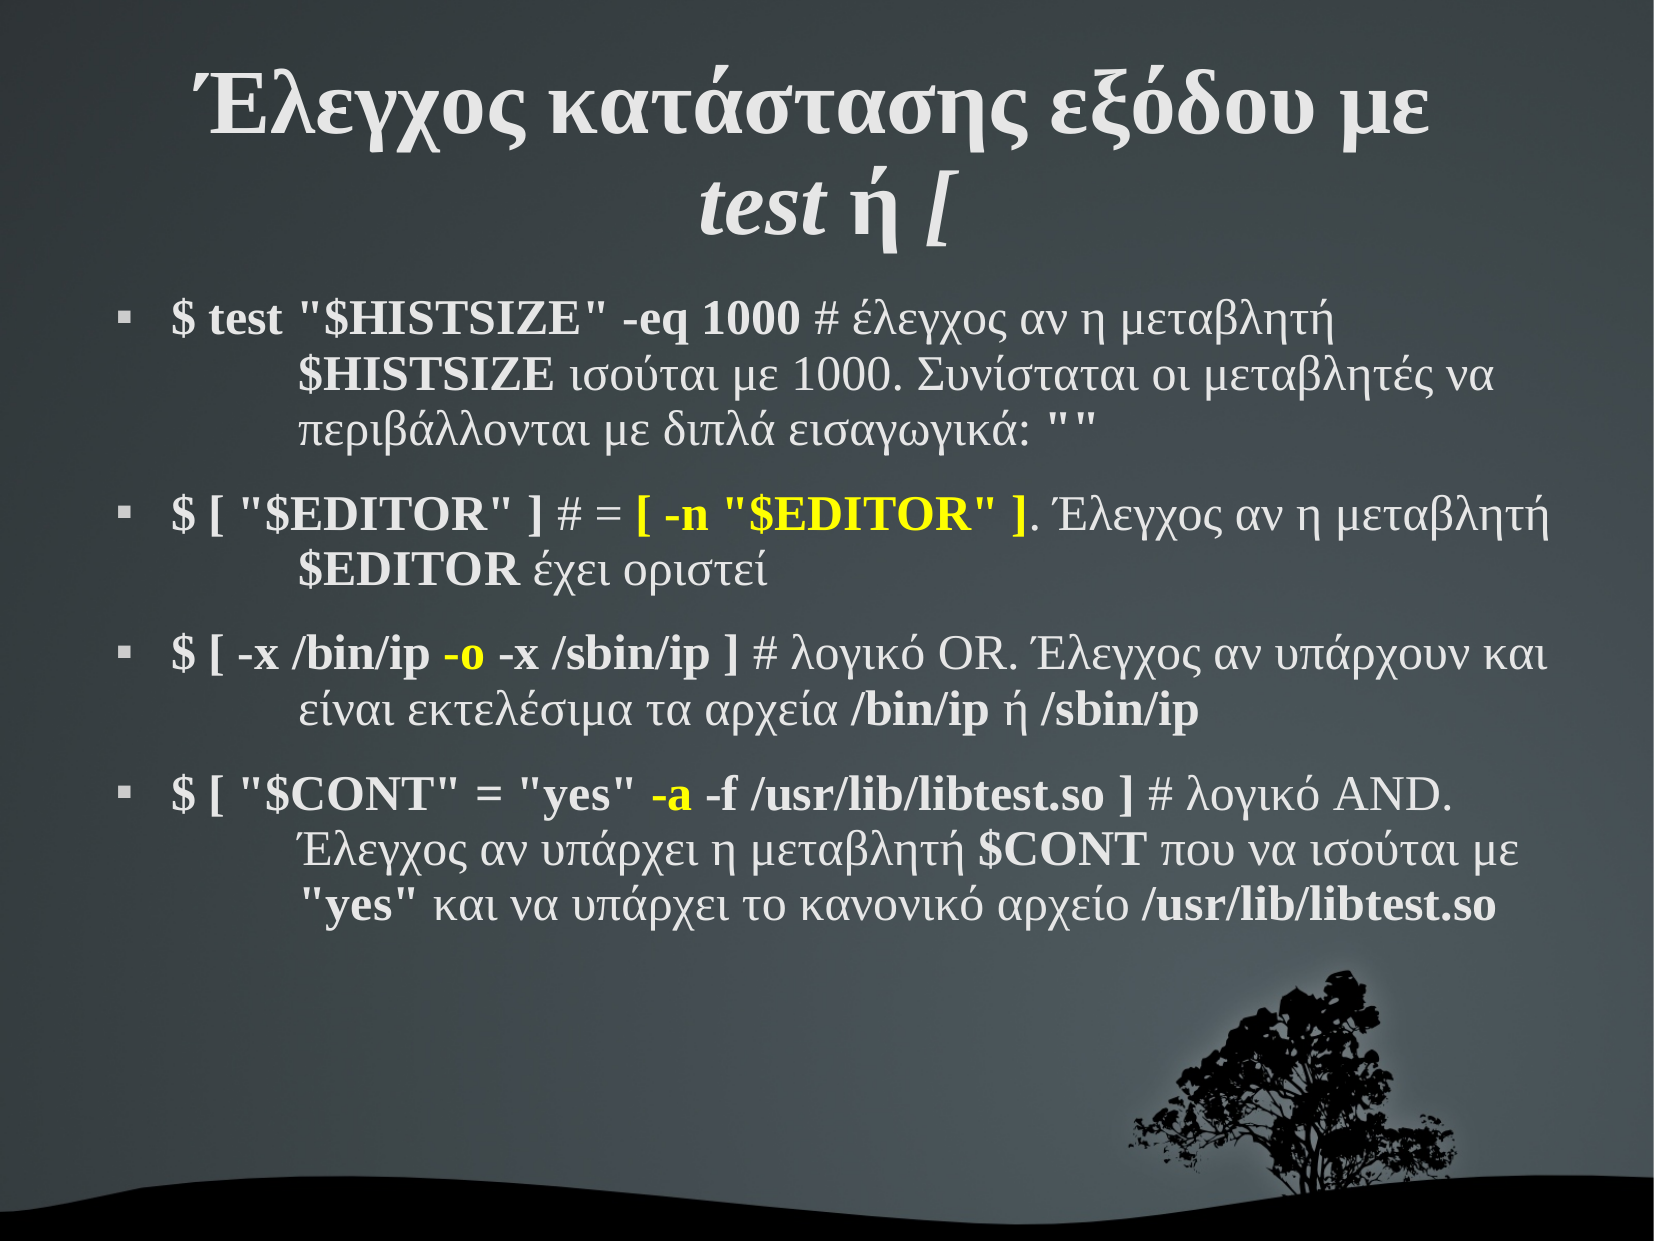

Έλεγχος κατάστασης εξόδου με
test ή [
# $ test "$HISTSIZE" -eq 1000 # έλεγχος αν η μεταβλητή 				$HISTSIZE ισούται με 1000. Συνίσταται οι μεταβλητές να 		περιβάλλονται με διπλά εισαγωγικά: ""
$ [ "$EDITOR" ] # = [ -n "$EDITOR" ]. Έλεγχος αν η μεταβλητή 	$EDITOR έχει οριστεί
$ [ -x /bin/ip -o -x /sbin/ip ] # λογικό OR. Έλεγχος αν υπάρχουν και 	είναι εκτελέσιμα τα αρχεία /bin/ip ή /sbin/ip
$ [ "$CONT" = "yes" -a -f /usr/lib/libtest.so ] # λογικό AND. 			Έλεγχος αν υπάρχει η μεταβλητή $CONT που να ισούται με 		"yes" και να υπάρχει το κανονικό αρχείο /usr/lib/libtest.so